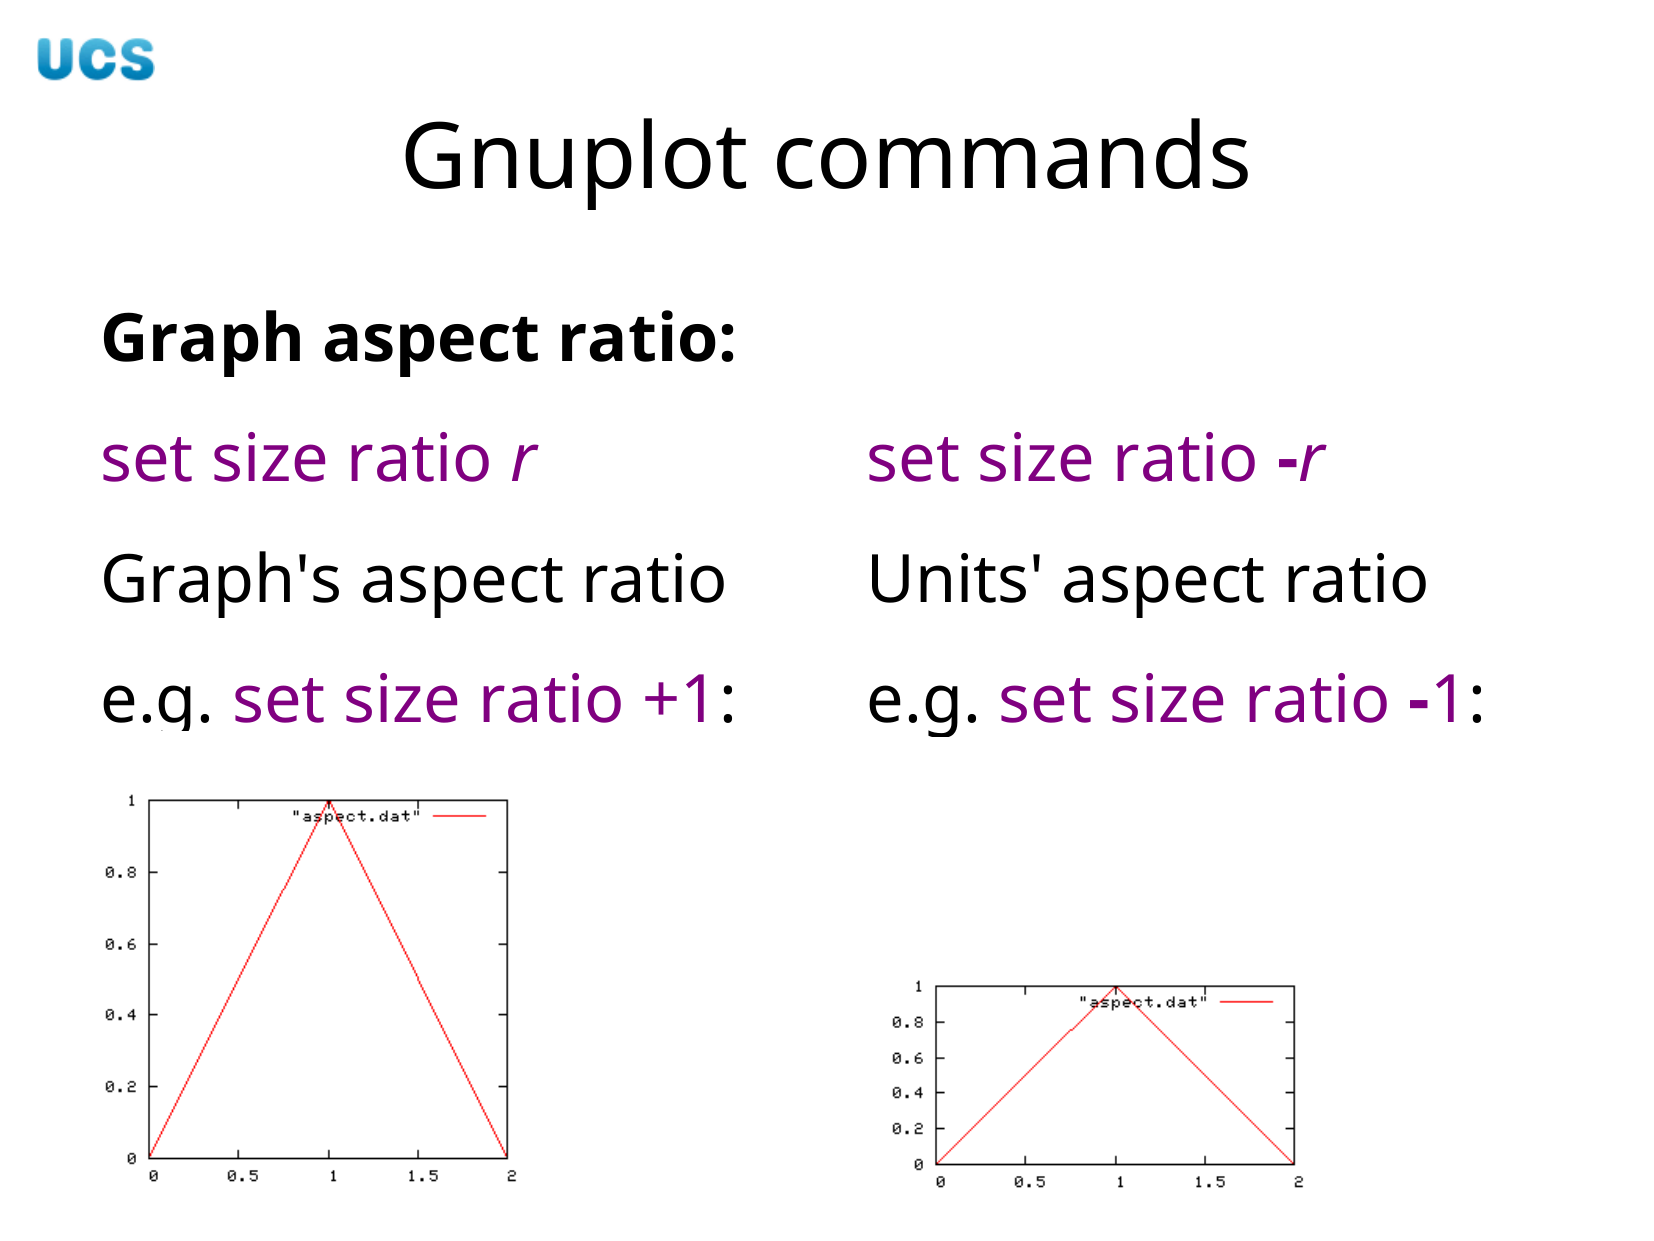

# Gnuplot commands
Graph aspect ratio:
set size ratio r
Graph's aspect ratio
e.g. set size ratio +1:
set size ratio -r
Units' aspect ratio
e.g. set size ratio -1: